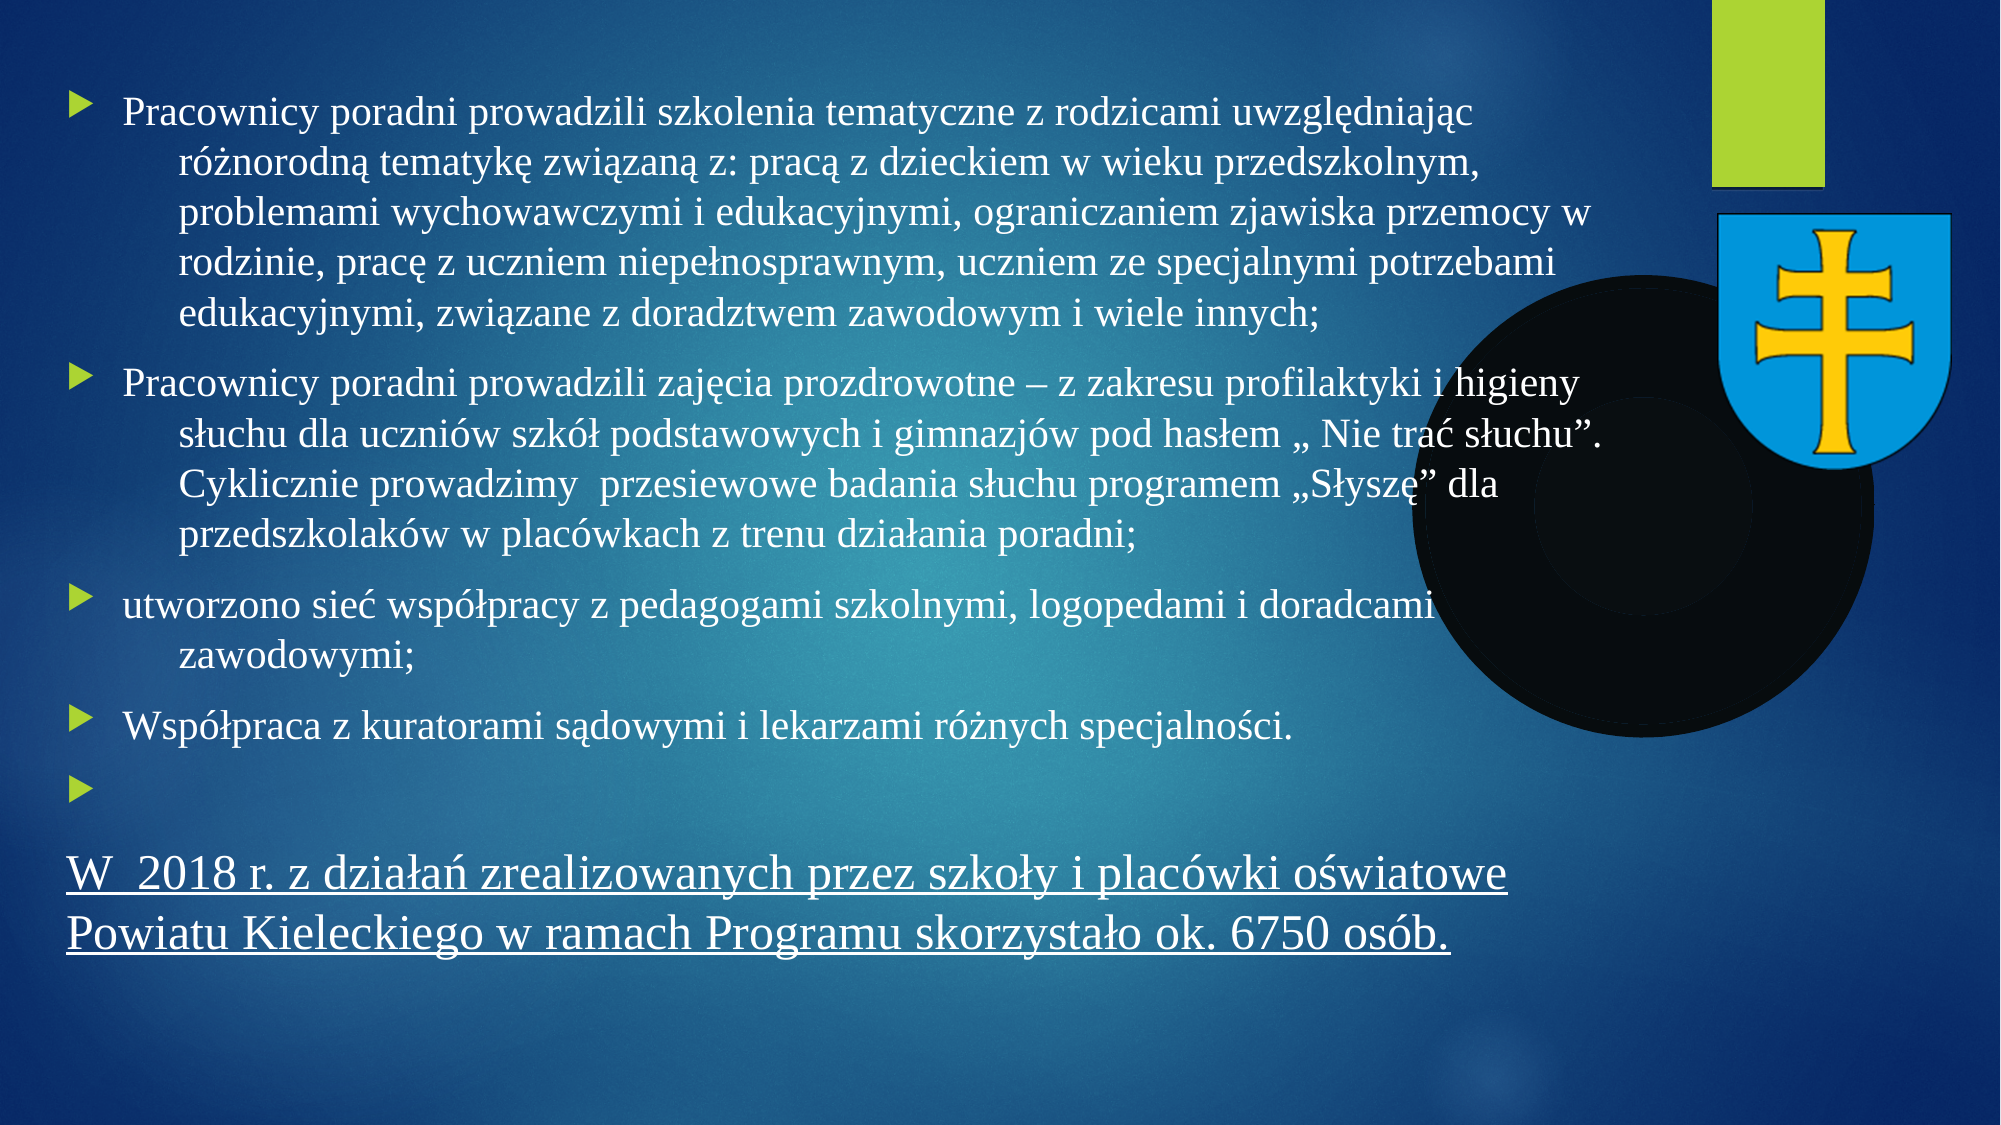

# Pracownicy poradni prowadzili szkolenia tematyczne z rodzicami uwzględniając różnorodną tematykę związaną z: pracą z dzieckiem w wieku przedszkolnym, problemami wychowawczymi i edukacyjnymi, ograniczaniem zjawiska przemocy w rodzinie, pracę z uczniem niepełnosprawnym, uczniem ze specjalnymi potrzebami edukacyjnymi, związane z doradztwem zawodowym i wiele innych;
Pracownicy poradni prowadzili zajęcia prozdrowotne – z zakresu profilaktyki i higieny słuchu dla uczniów szkół podstawowych i gimnazjów pod hasłem „ Nie trać słuchu”. Cyklicznie prowadzimy przesiewowe badania słuchu programem „Słyszę” dla przedszkolaków w placówkach z trenu działania poradni;
utworzono sieć współpracy z pedagogami szkolnymi, logopedami i doradcami zawodowymi;
Współpraca z kuratorami sądowymi i lekarzami różnych specjalności.
W 2018 r. z działań zrealizowanych przez szkoły i placówki oświatowe Powiatu Kieleckiego w ramach Programu skorzystało ok. 6750 osób.